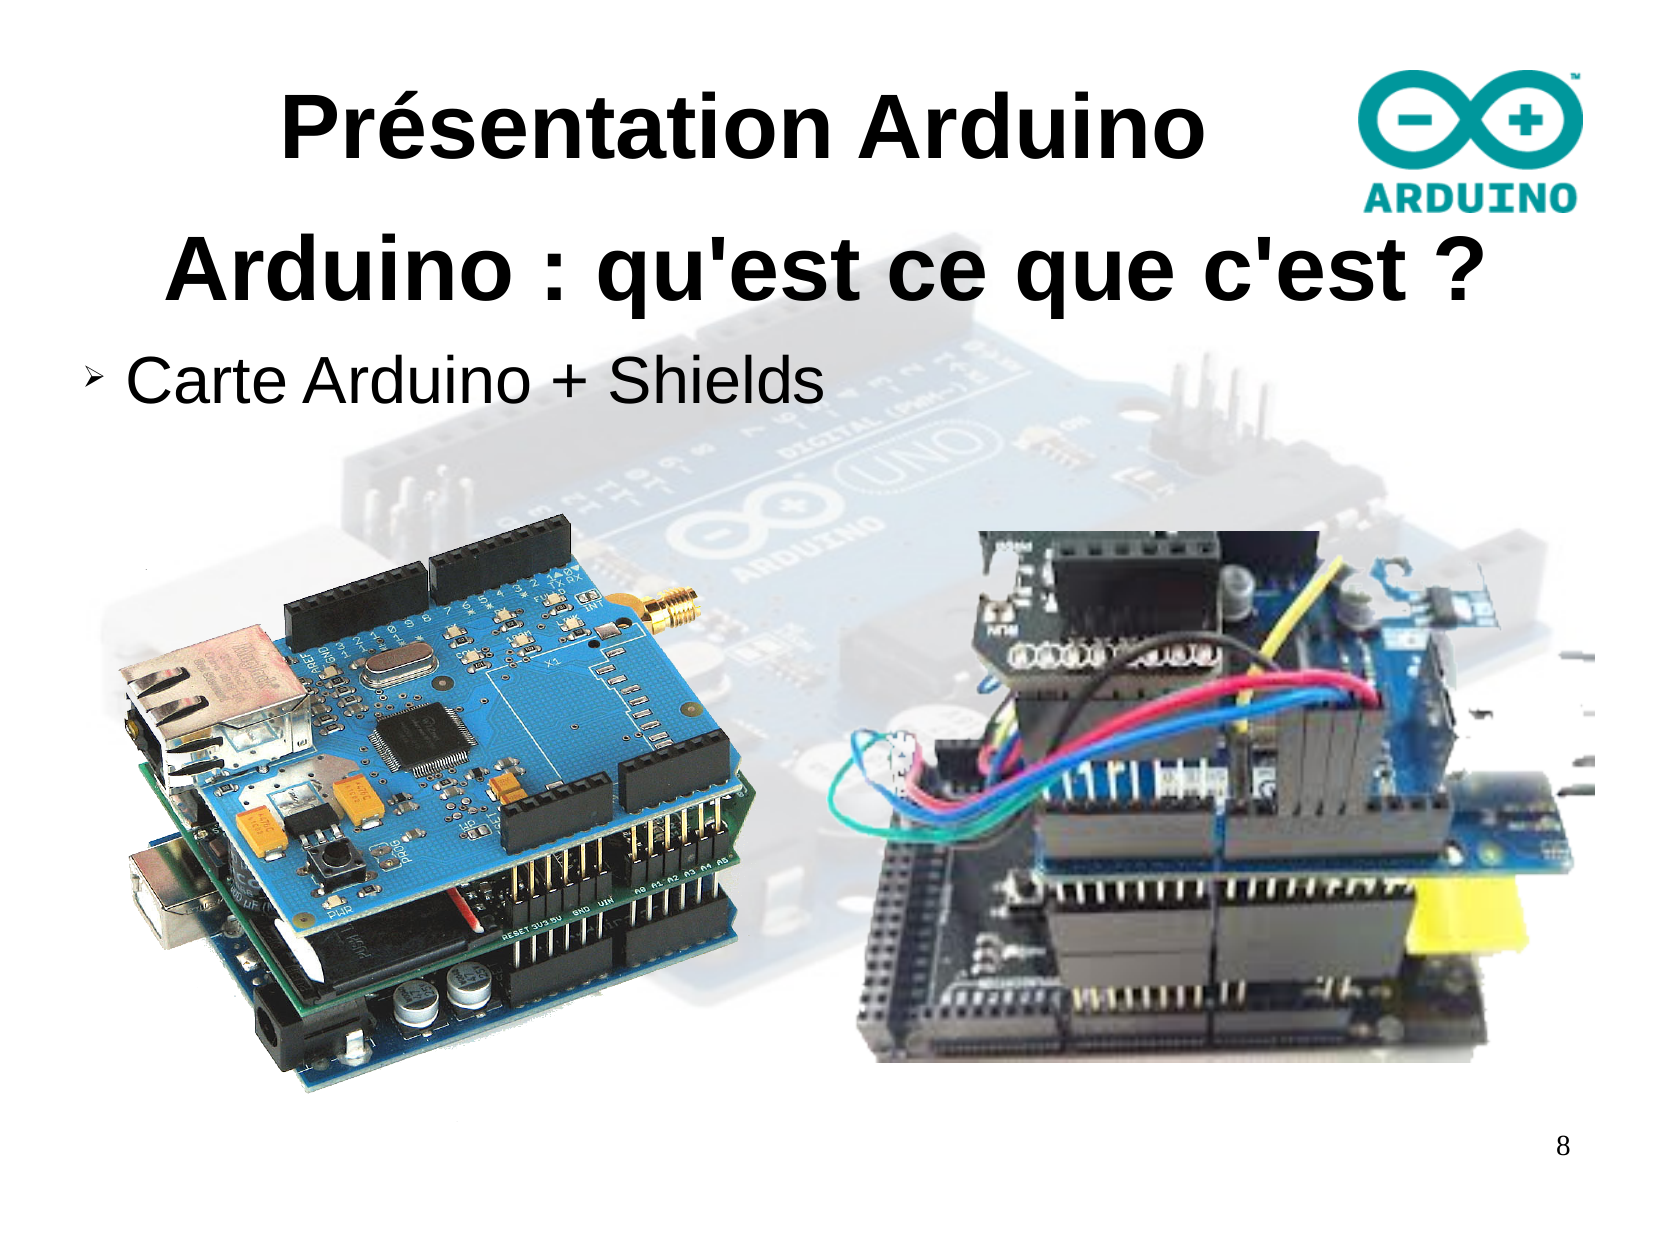

Présentation Arduino
Arduino : qu'est ce que c'est ?
# Carte Arduino + Shields
8